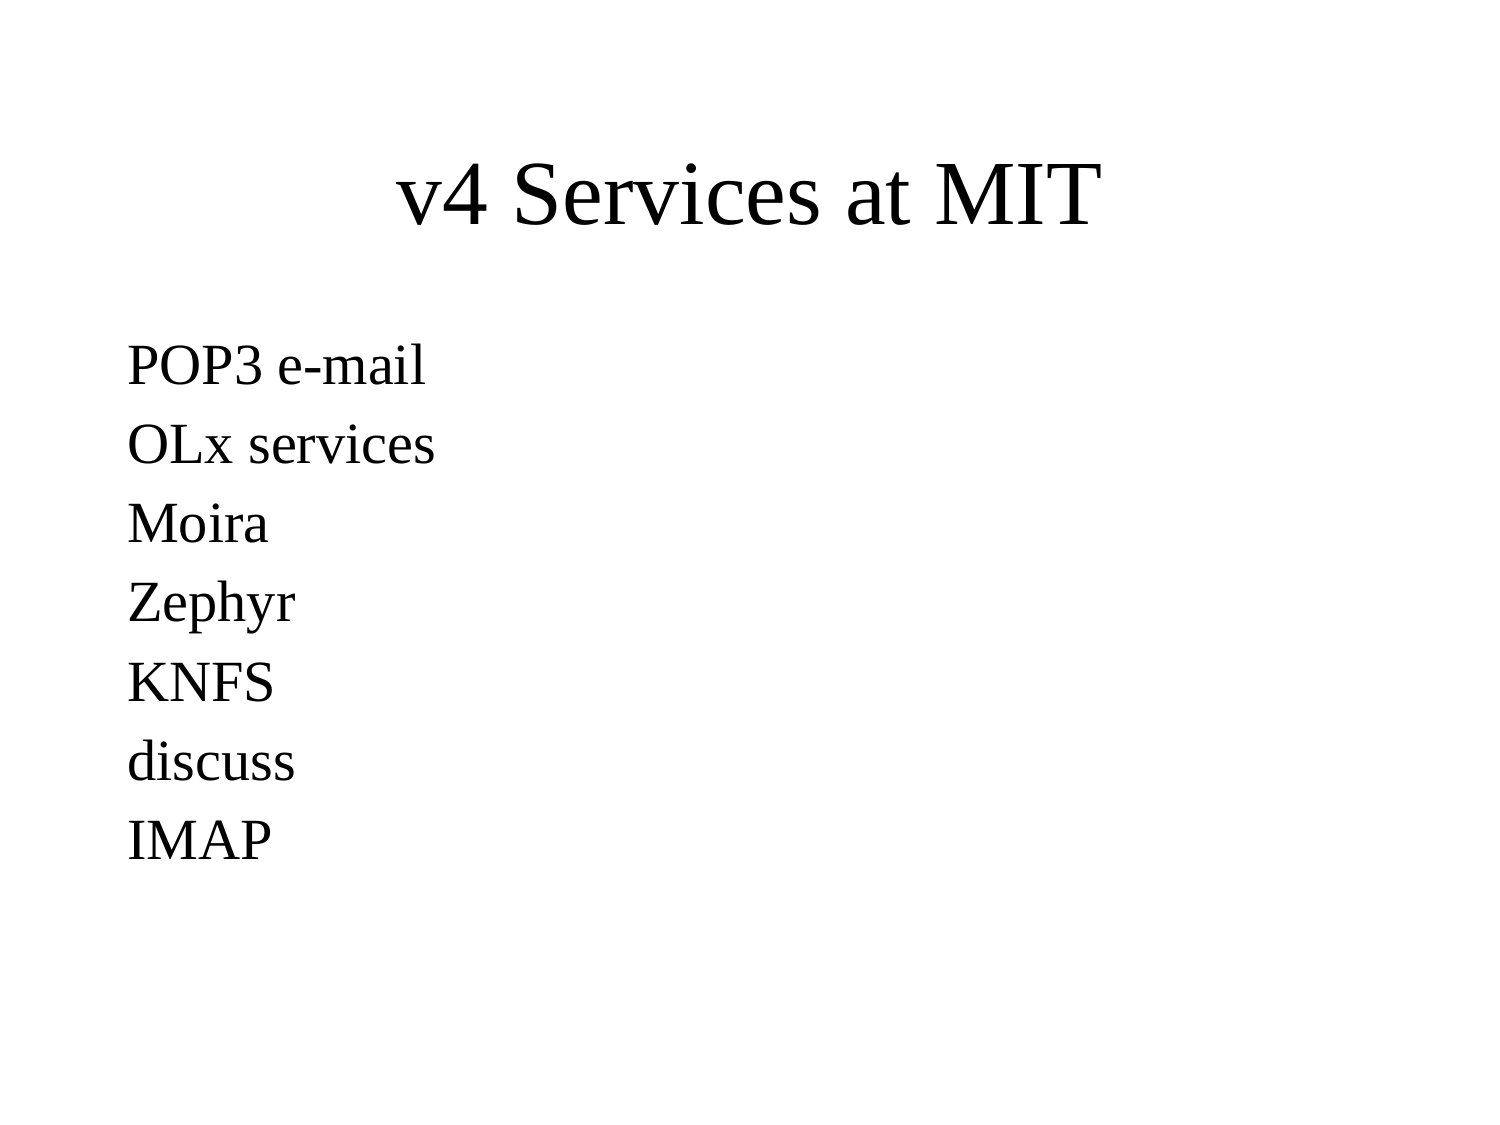

# v4 Services at MIT
POP3 e-mail
OLx services
Moira
Zephyr
KNFS
discuss
IMAP